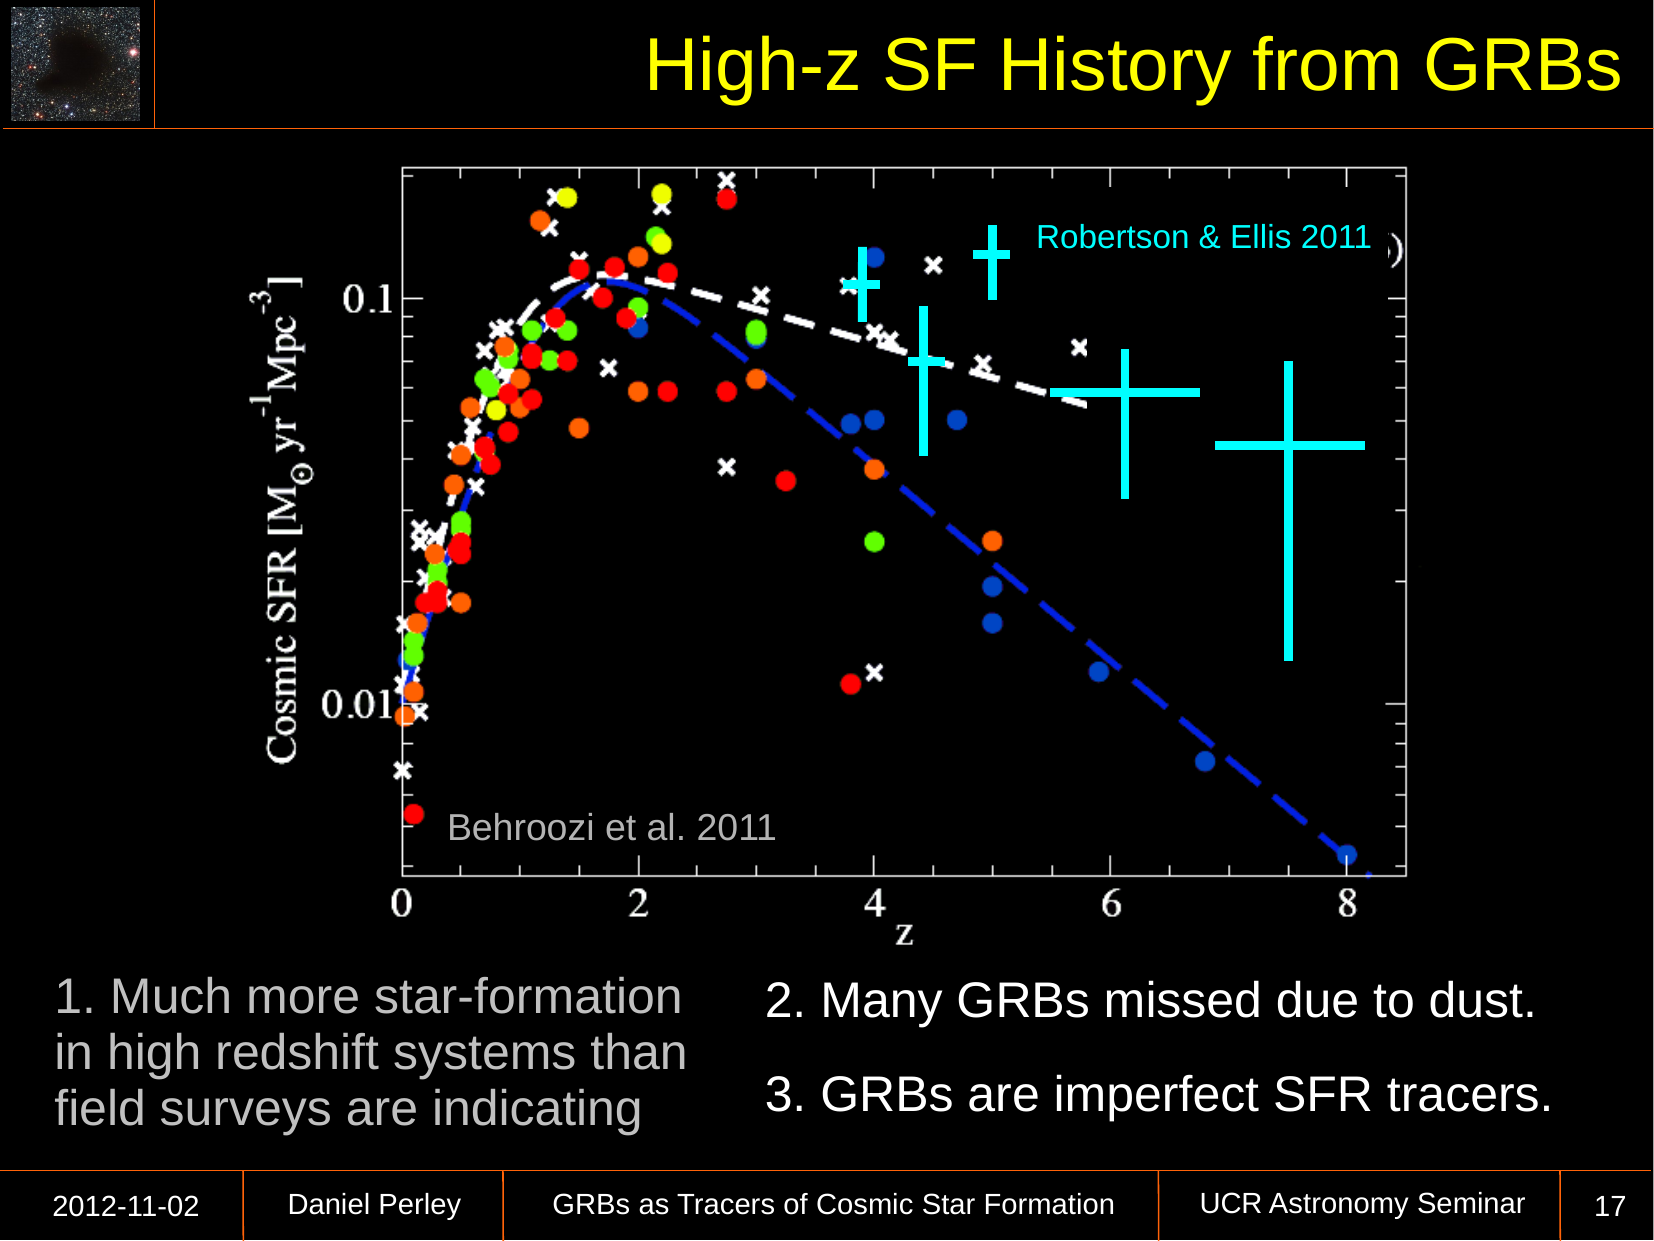

# High-z SF History from GRBs
Robertson & Ellis 2011
Behroozi et al. 2011
1. Much more star-formation in high redshift systems than field surveys are indicating
2. Many GRBs missed due to dust.
3. GRBs are imperfect SFR tracers.
2012-11-02
17